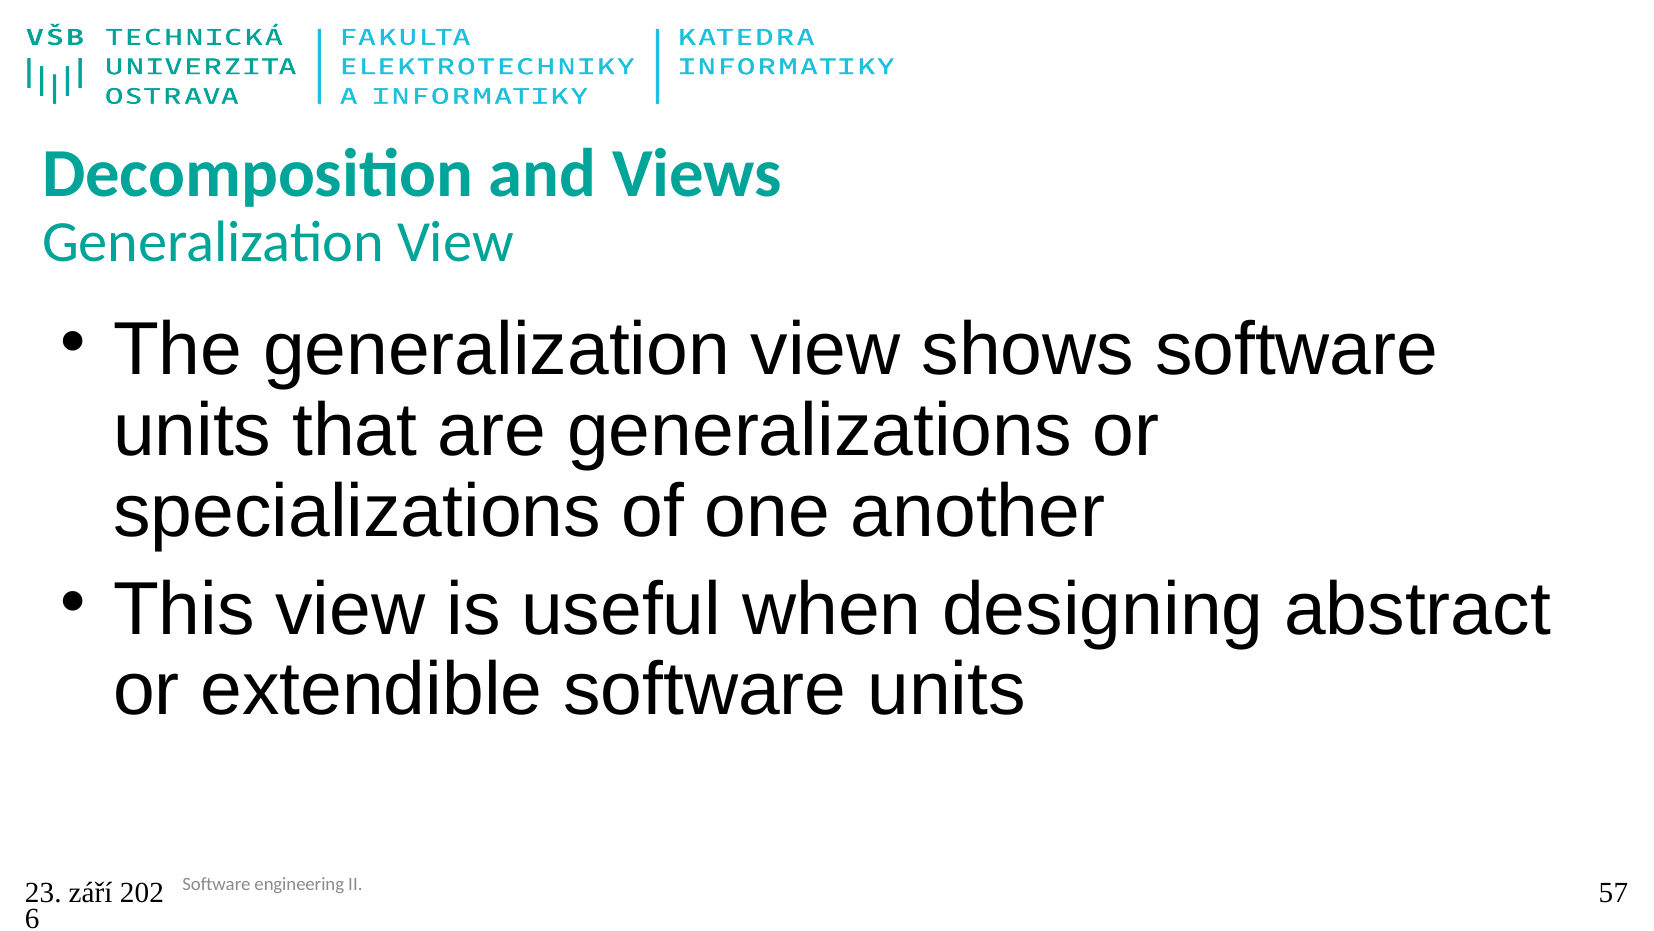

Decomposition and Views
Generalization View
# The generalization view shows software units that are generalizations or specializations of one another
This view is useful when designing abstract or extendible software units
Software engineering II.
57